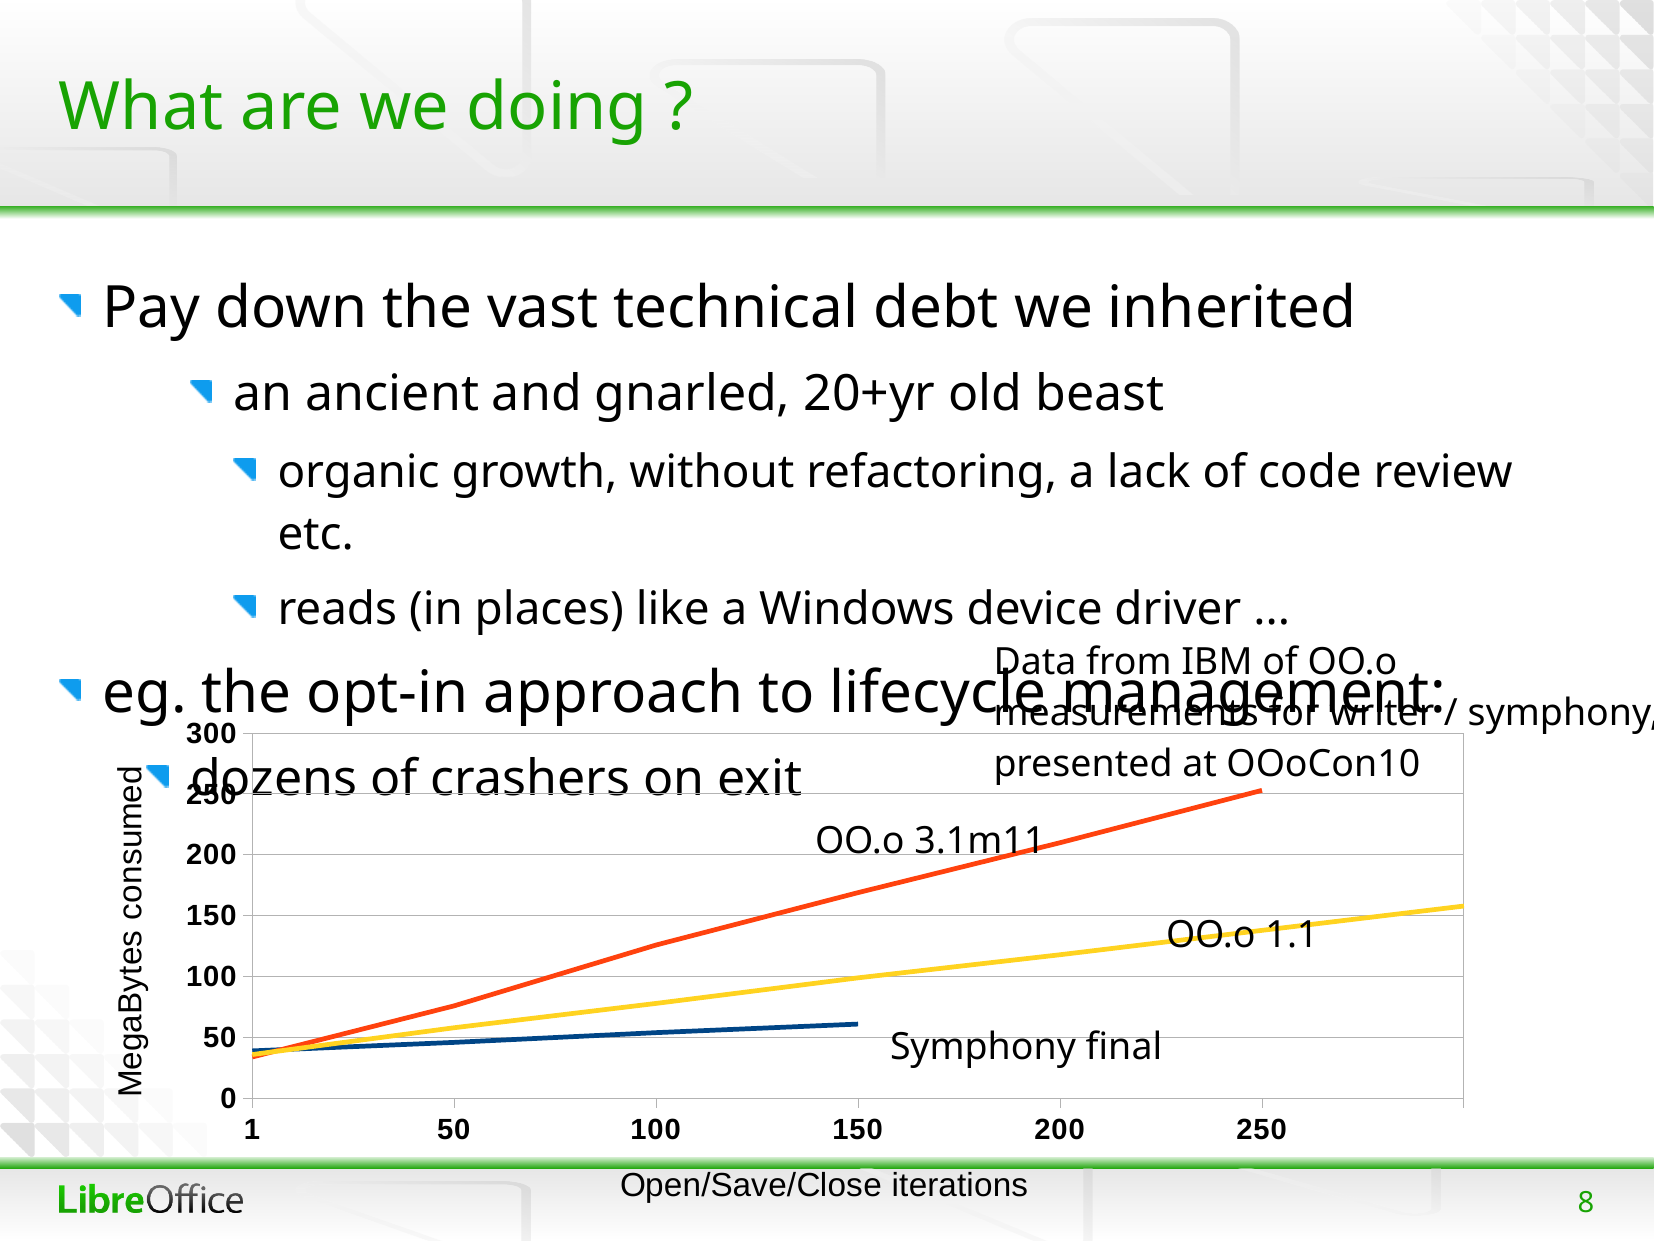

# What are we doing ?
Pay down the vast technical debt we inherited
an ancient and gnarled, 20+yr old beast
organic growth, without refactoring, a lack of code review etc.
reads (in places) like a Windows device driver ...
eg. the opt-in approach to lifecycle management:
dozens of crashers on exit
Data from IBM of OO.o measurements for writer / symphony, presented at OOoCon10
### Chart
| Category | OO.o 1.1 | 3.1M11 | Sym Beta |
|---|---|---|---|
| 1 | 39.0 | 34.0 | 36.0 |
| 50 | 46.0 | 76.0 | 58.0 |
| 100 | 54.0 | 126.0 | 78.0 |
| 150 | 61.0 | 169.0 | 99.0 |
| 200 | None | 210.0 | 118.0 |
| 250 | None | 253.0 | 138.0 |
| None | None | None | 158.0 |OO.o 3.1m11
OO.o 1.1
Symphony final
8